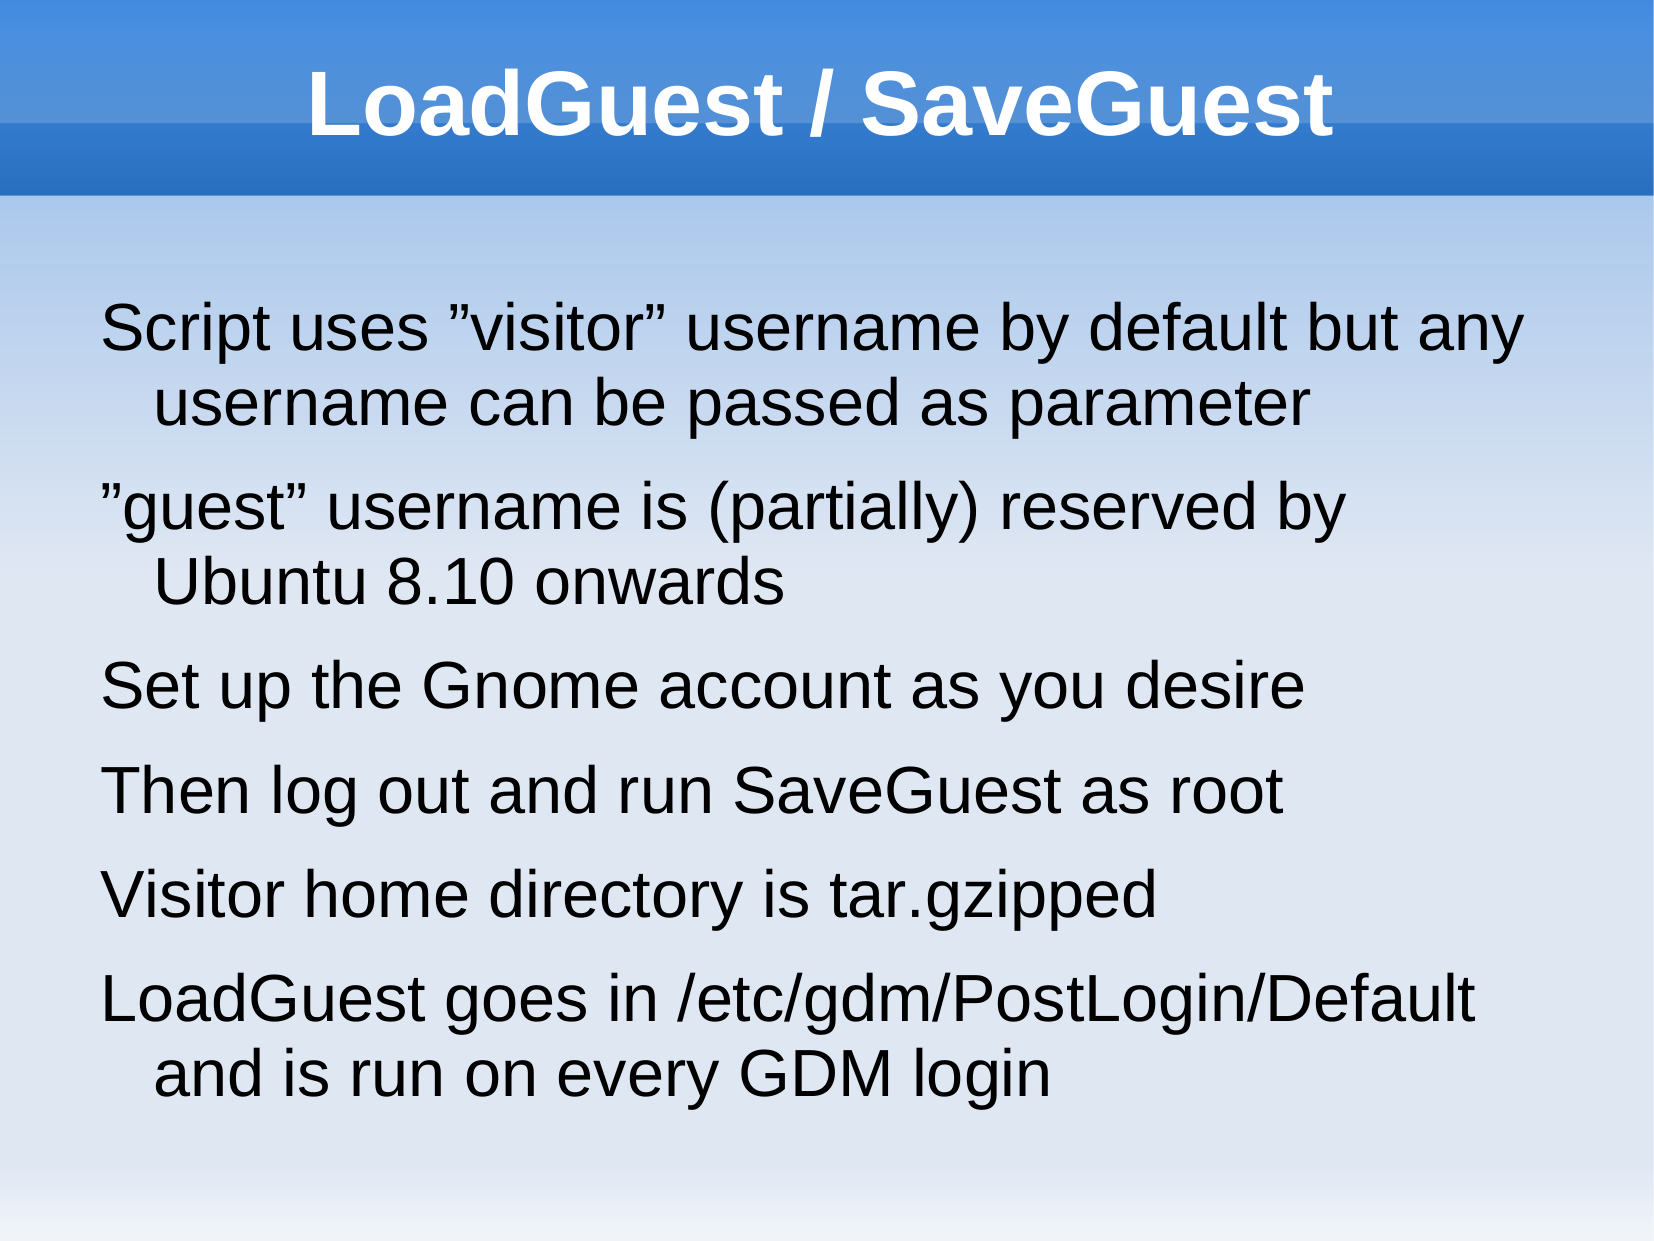

# LoadGuest / SaveGuest
Script uses ”visitor” username by default but any username can be passed as parameter
”guest” username is (partially) reserved by Ubuntu 8.10 onwards
Set up the Gnome account as you desire
Then log out and run SaveGuest as root
Visitor home directory is tar.gzipped
LoadGuest goes in /etc/gdm/PostLogin/Default and is run on every GDM login